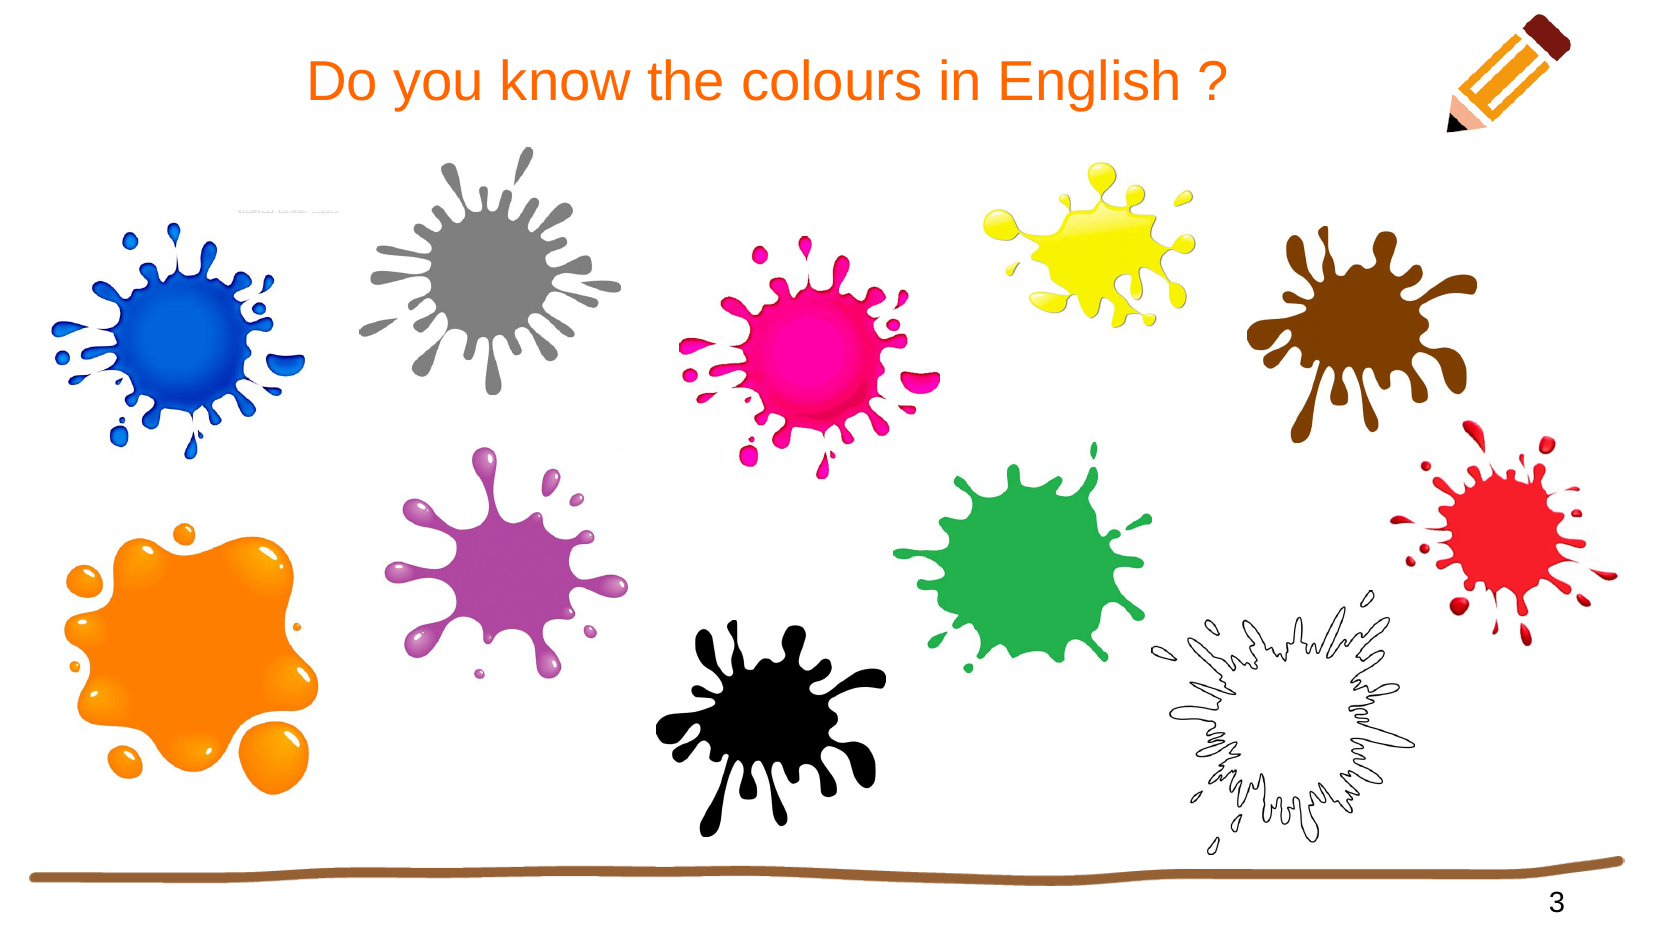

# Do you know the colours in English ?
3